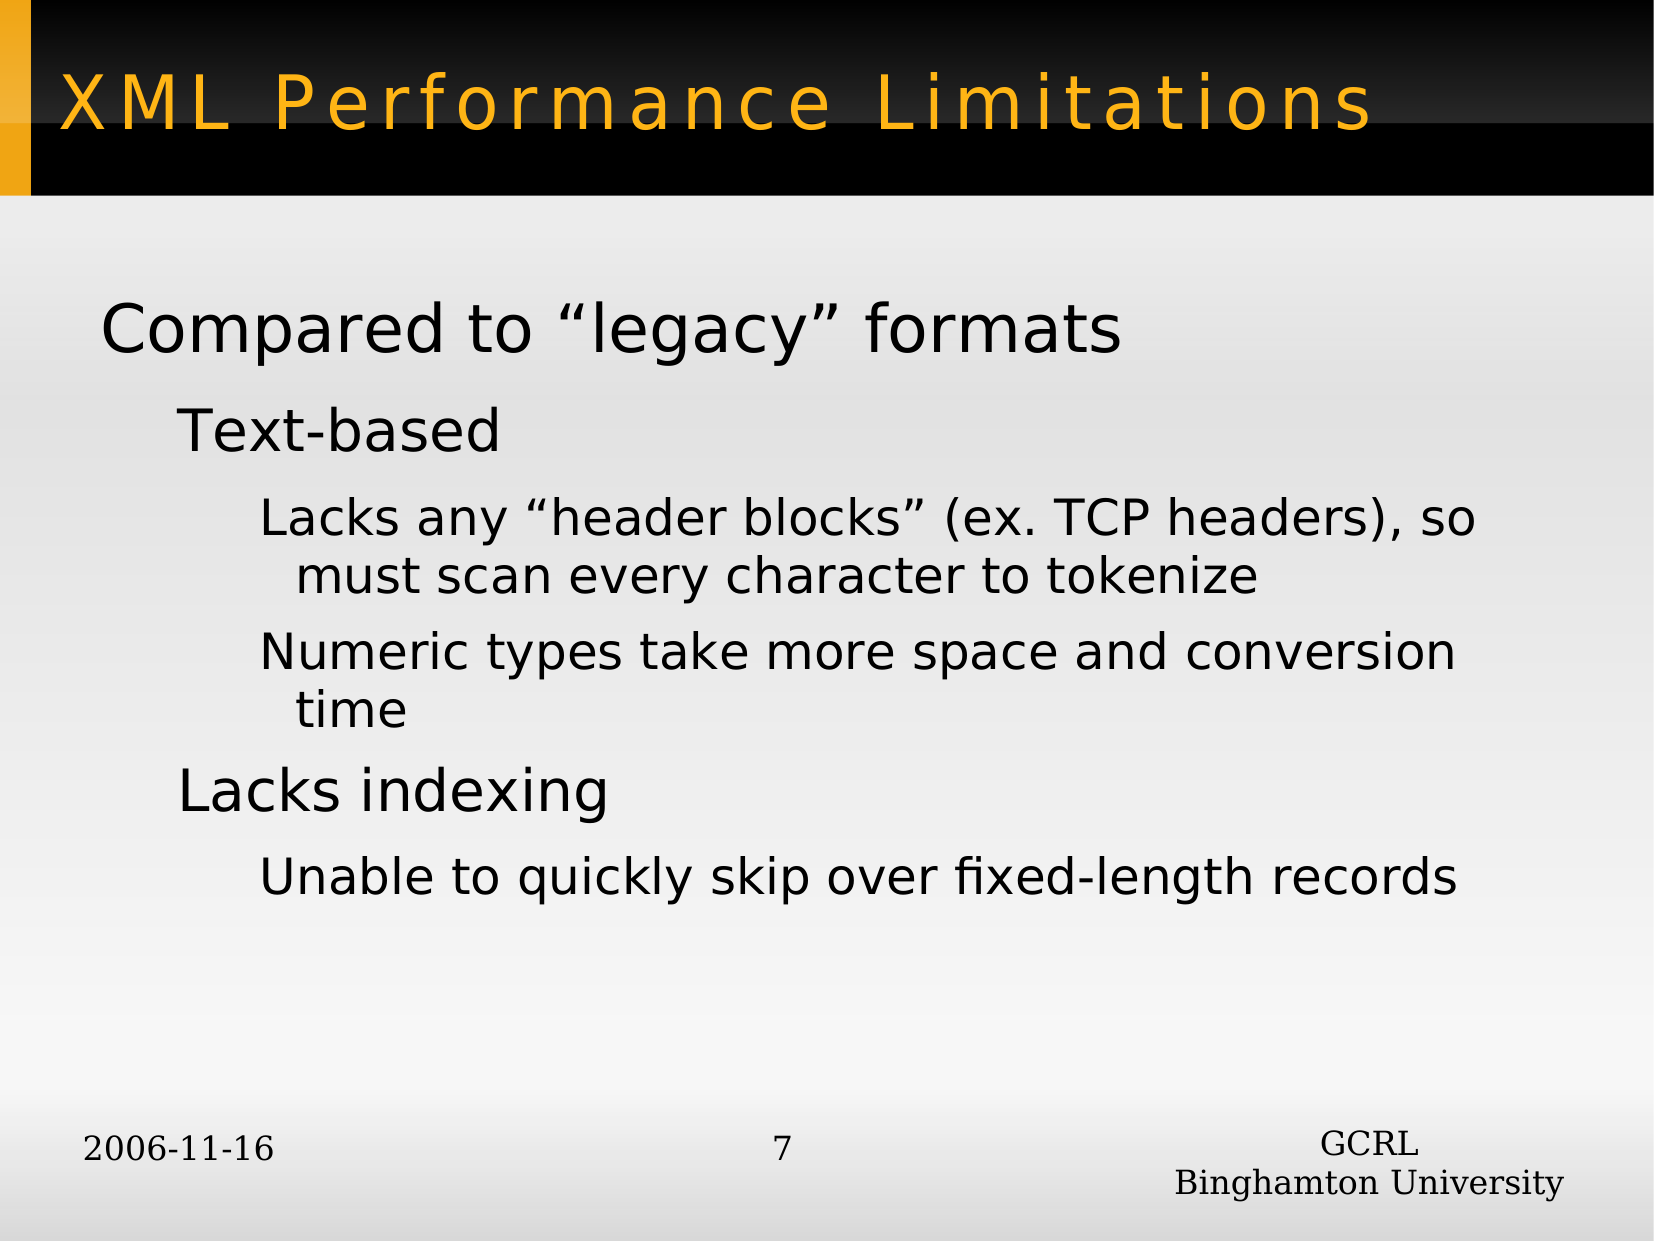

# XML Performance Limitations
Compared to “legacy” formats
Text-based
Lacks any “header blocks” (ex. TCP headers), so must scan every character to tokenize
Numeric types take more space and conversion time
Lacks indexing
Unable to quickly skip over fixed-length records
7